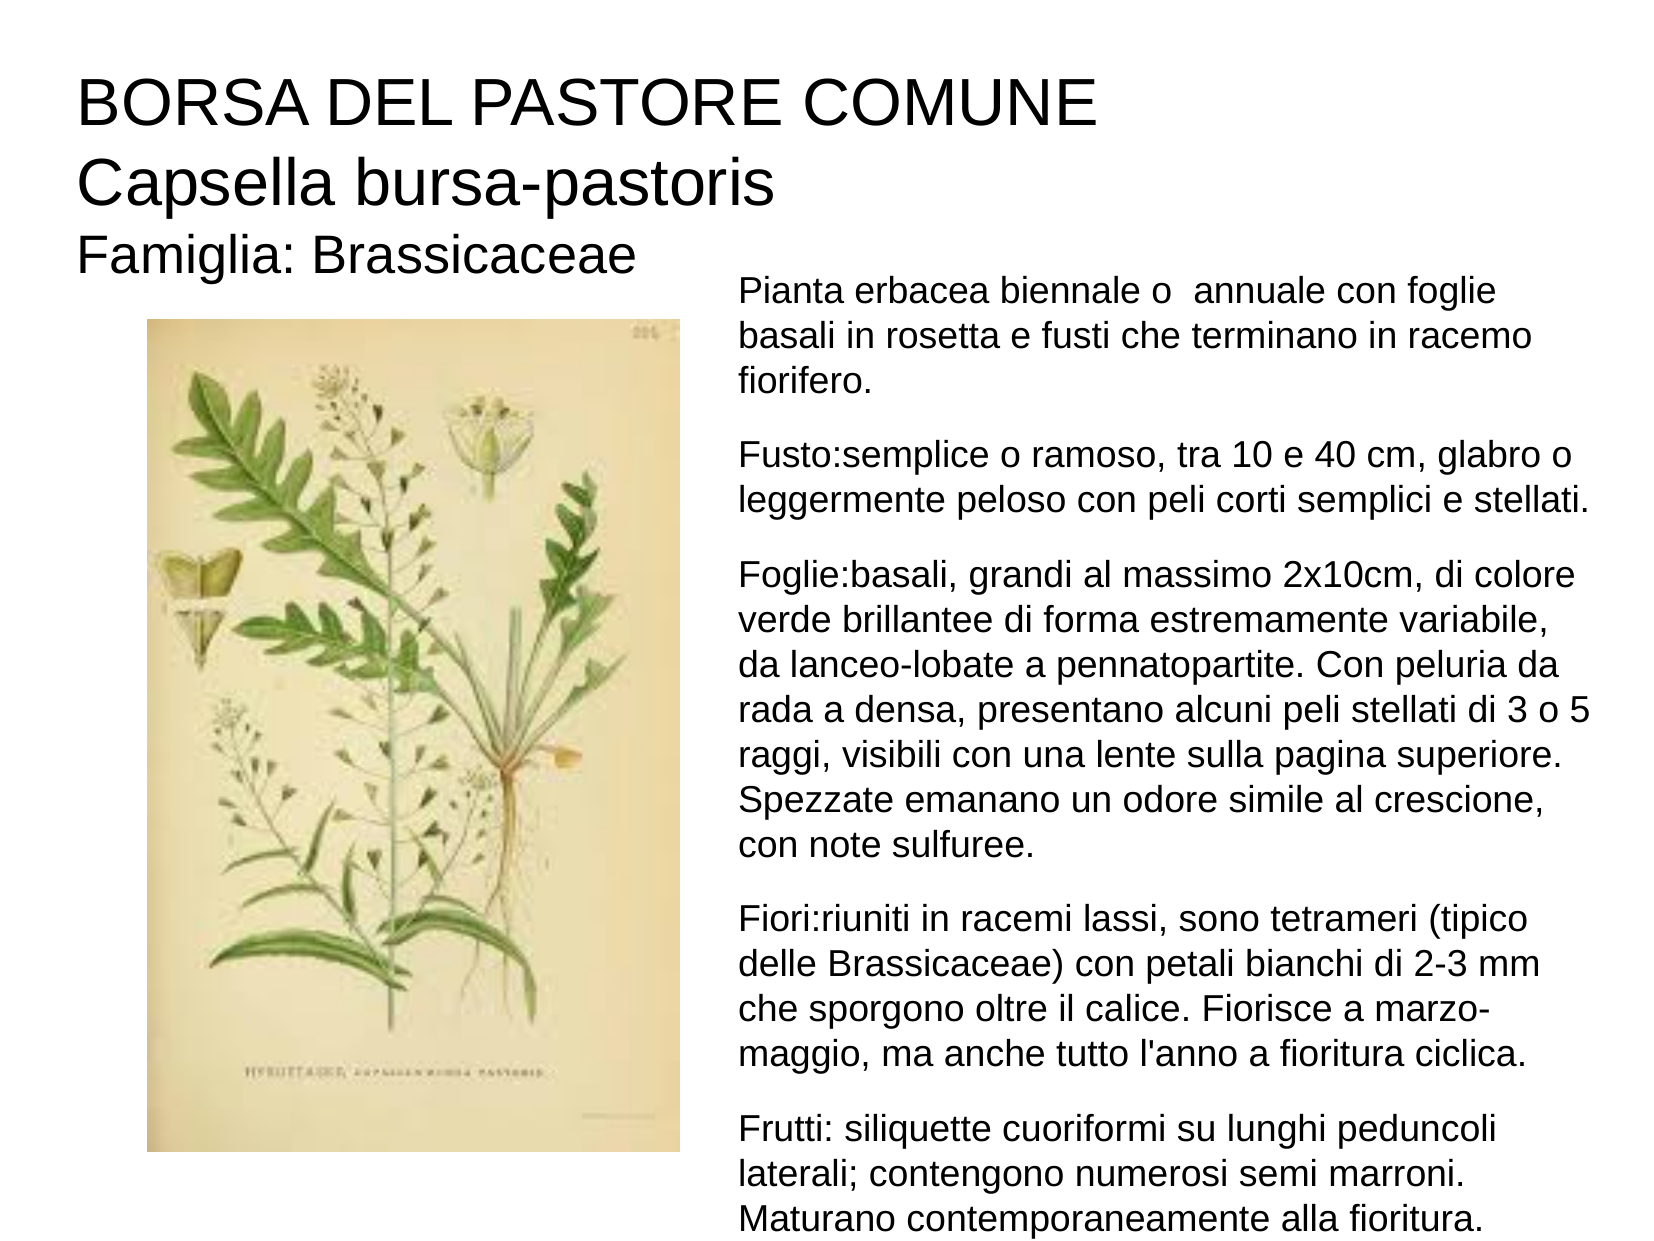

# BORSA DEL PASTORE COMUNE Capsella bursa-pastoris Famiglia: Brassicaceae
Pianta erbacea biennale o annuale con foglie basali in rosetta e fusti che terminano in racemo fiorifero.
Fusto:semplice o ramoso, tra 10 e 40 cm, glabro o leggermente peloso con peli corti semplici e stellati.
Foglie:basali, grandi al massimo 2x10cm, di colore verde brillantee di forma estremamente variabile, da lanceo-lobate a pennatopartite. Con peluria da rada a densa, presentano alcuni peli stellati di 3 o 5 raggi, visibili con una lente sulla pagina superiore. Spezzate emanano un odore simile al crescione, con note sulfuree.
Fiori:riuniti in racemi lassi, sono tetrameri (tipico delle Brassicaceae) con petali bianchi di 2-3 mm che sporgono oltre il calice. Fiorisce a marzo-maggio, ma anche tutto l'anno a fioritura ciclica.
Frutti: siliquette cuoriformi su lunghi peduncoli laterali; contengono numerosi semi marroni. Maturano contemporaneamente alla fioritura.